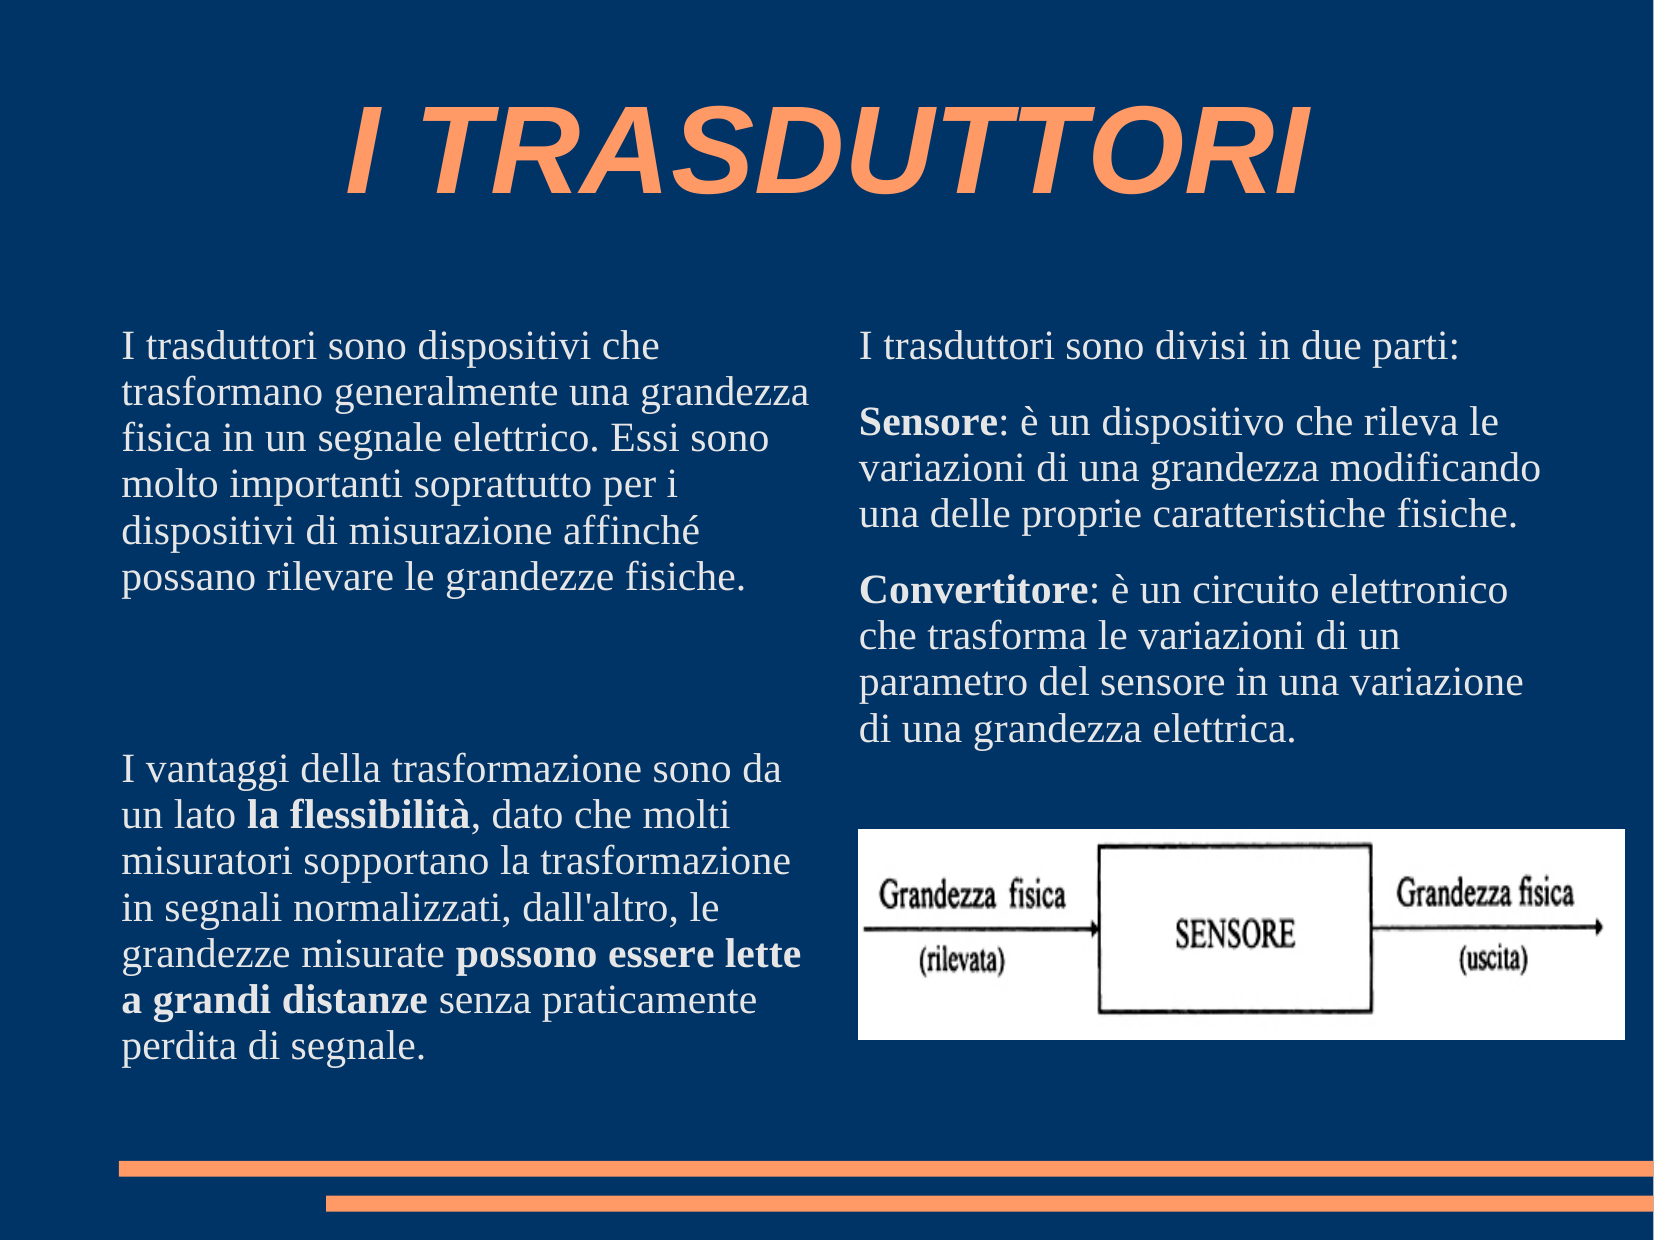

# I TRASDUTTORI
I trasduttori sono dispositivi che trasformano generalmente una grandezza fisica in un segnale elettrico. Essi sono molto importanti soprattutto per i dispositivi di misurazione affinché possano rilevare le grandezze fisiche.
I trasduttori sono divisi in due parti:
Sensore: è un dispositivo che rileva le variazioni di una grandezza modificando una delle proprie caratteristiche fisiche.
Convertitore: è un circuito elettronico che trasforma le variazioni di un parametro del sensore in una variazione di una grandezza elettrica.
I vantaggi della trasformazione sono da un lato la flessibilità, dato che molti misuratori sopportano la trasformazione in segnali normalizzati, dall'altro, le grandezze misurate possono essere lette a grandi distanze senza praticamente perdita di segnale.